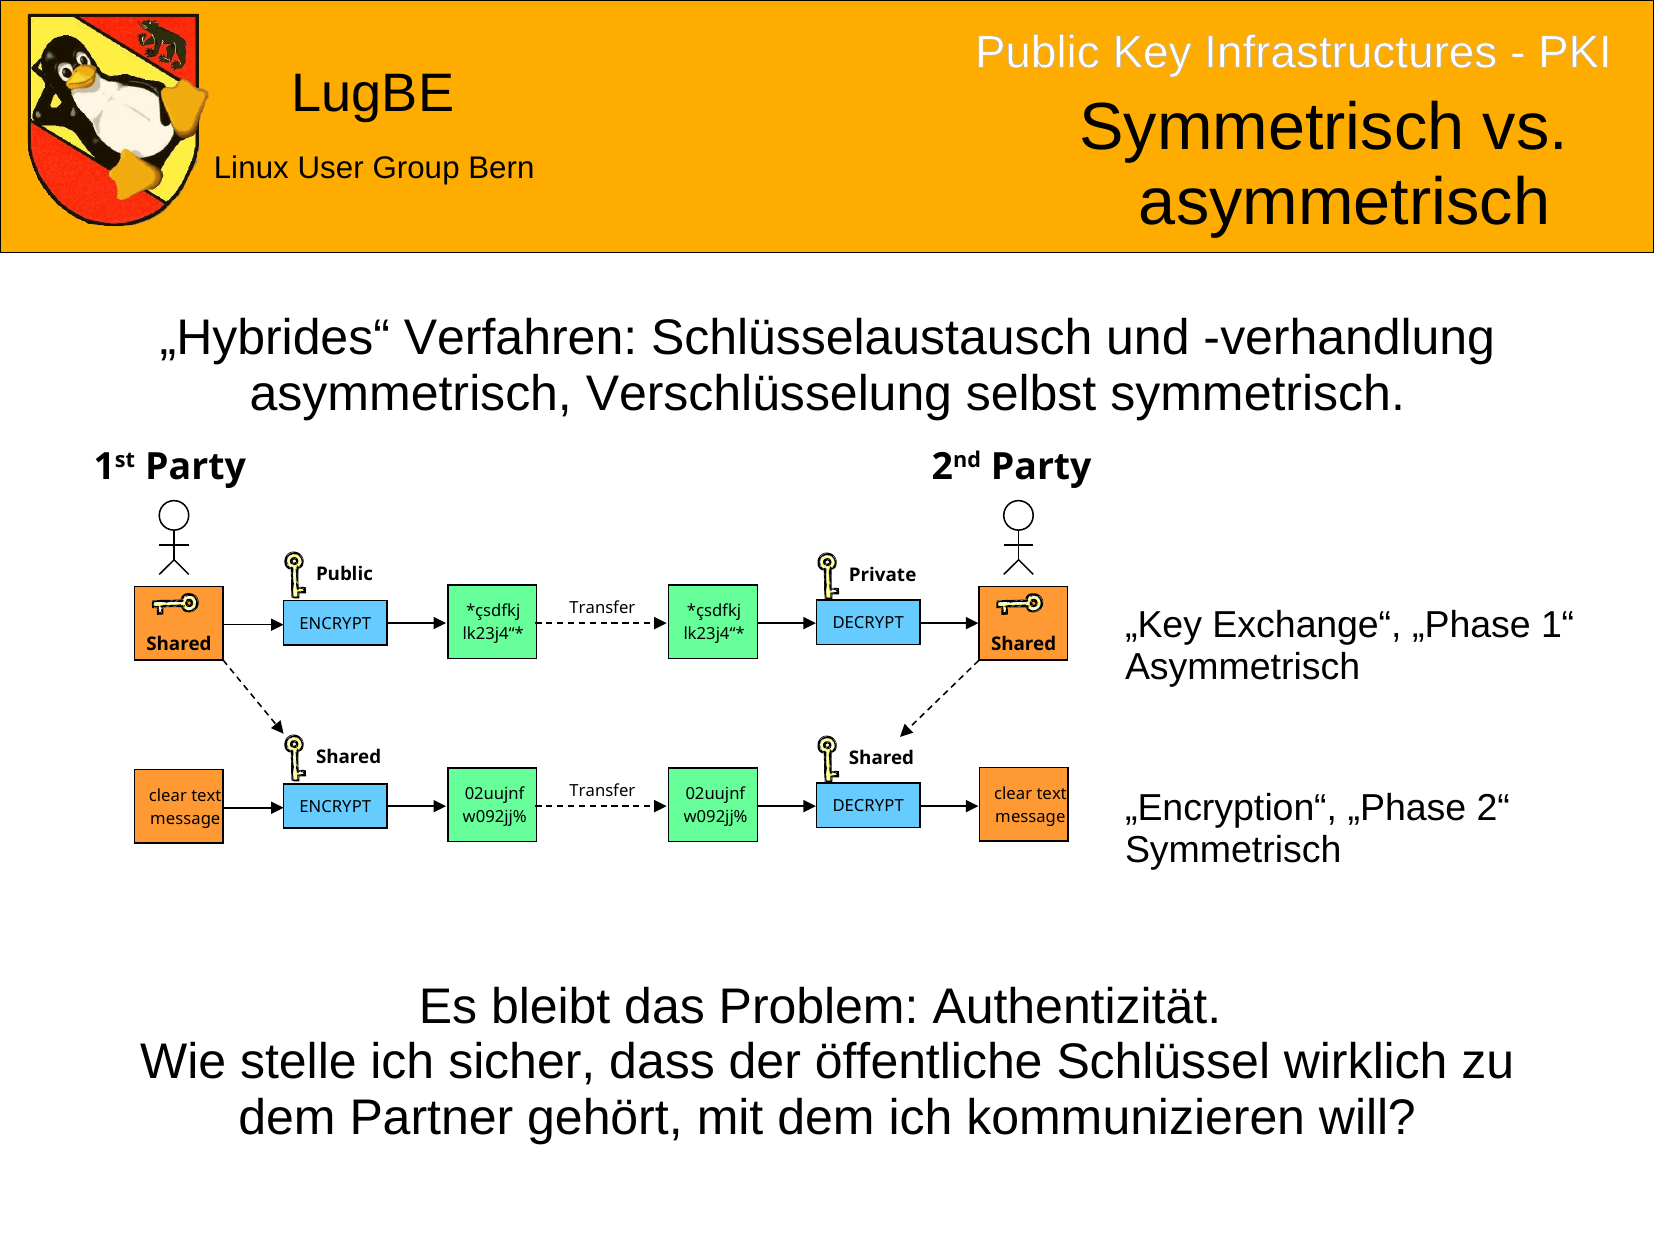

# Symmetrisch vs. asymmetrisch
„Hybrides“ Verfahren: Schlüsselaustausch und -verhandlung asymmetrisch, Verschlüsselung selbst symmetrisch.
Es bleibt das Problem: Authentizität.
Wie stelle ich sicher, dass der öffentliche Schlüssel wirklich zu dem Partner gehört, mit dem ich kommunizieren will?
2nd Party
1st Party
Public
Shared
02uujnf
w092jj%
clear text
message
ENCRYPT
Private
*çsdfkj
lk23j4“*
Transfer
DECRYPT
*çsdfkj
lk23j4“*
ENCRYPT
Shared
Shared
„Key Exchange“, „Phase 1“
Asymmetrisch
Shared
clear text
message
02uujnf
w092jj%
Transfer
DECRYPT
„Encryption“, „Phase 2“
Symmetrisch